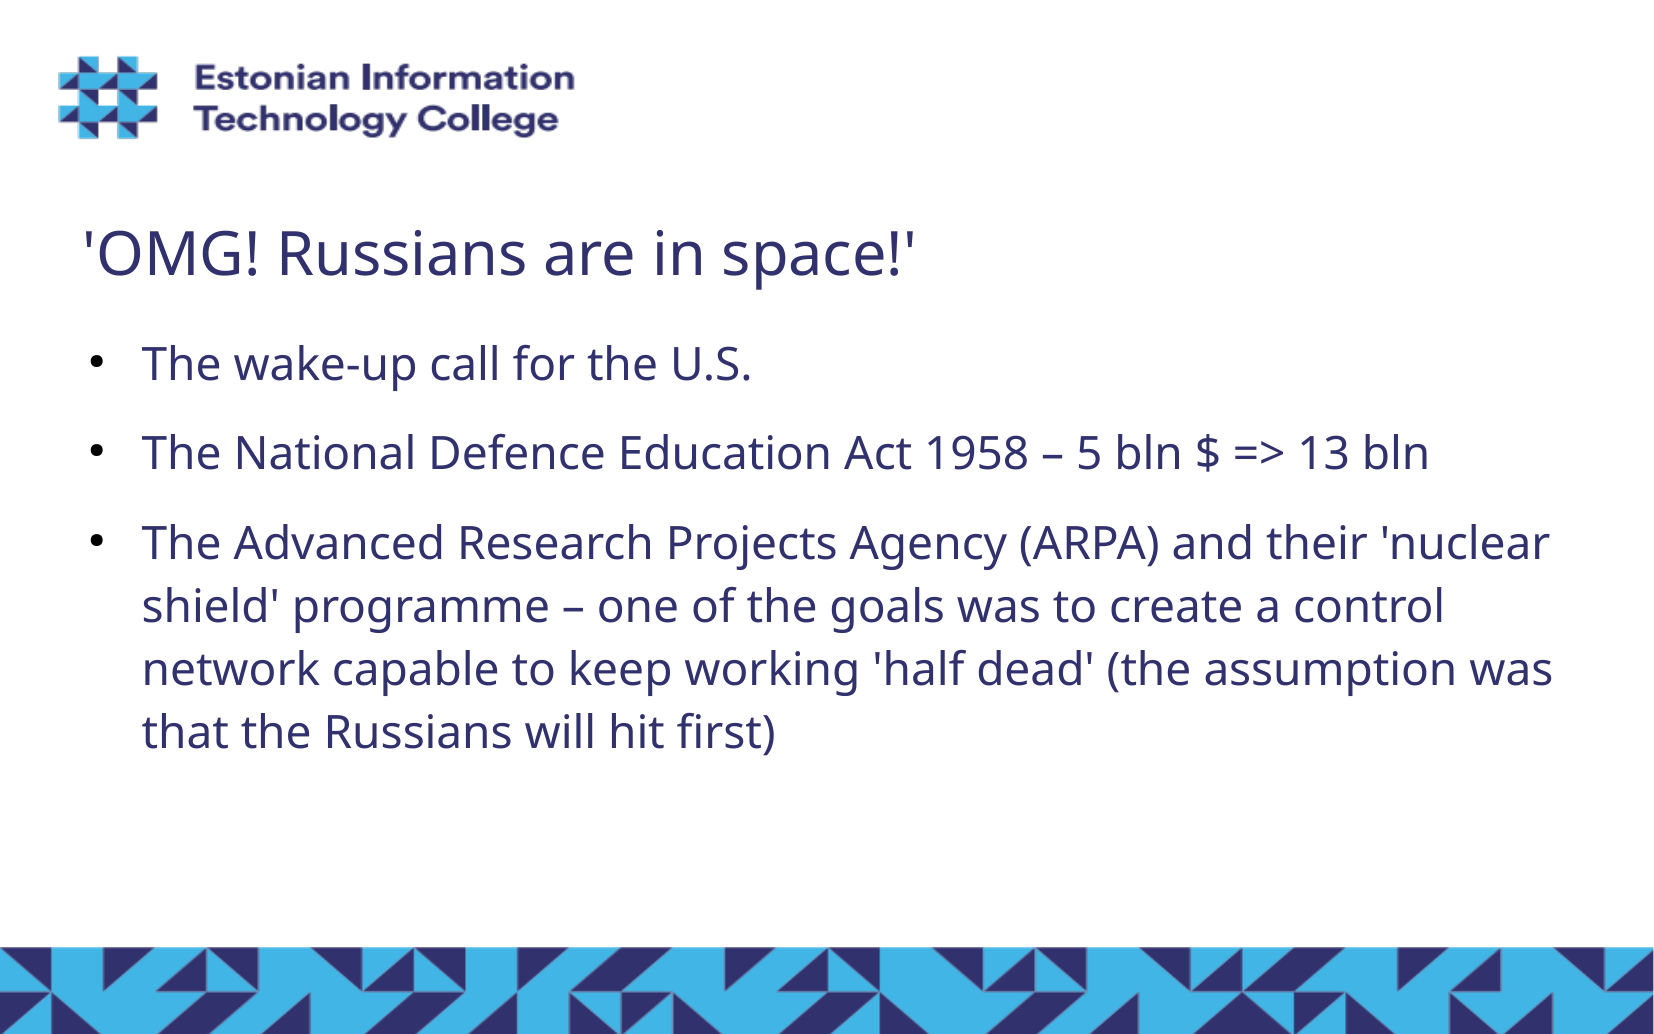

# 'OMG! Russians are in space!'
The wake-up call for the U.S.
The National Defence Education Act 1958 – 5 bln $ => 13 bln
The Advanced Research Projects Agency (ARPA) and their 'nuclear shield' programme – one of the goals was to create a control network capable to keep working 'half dead' (the assumption was that the Russians will hit first)